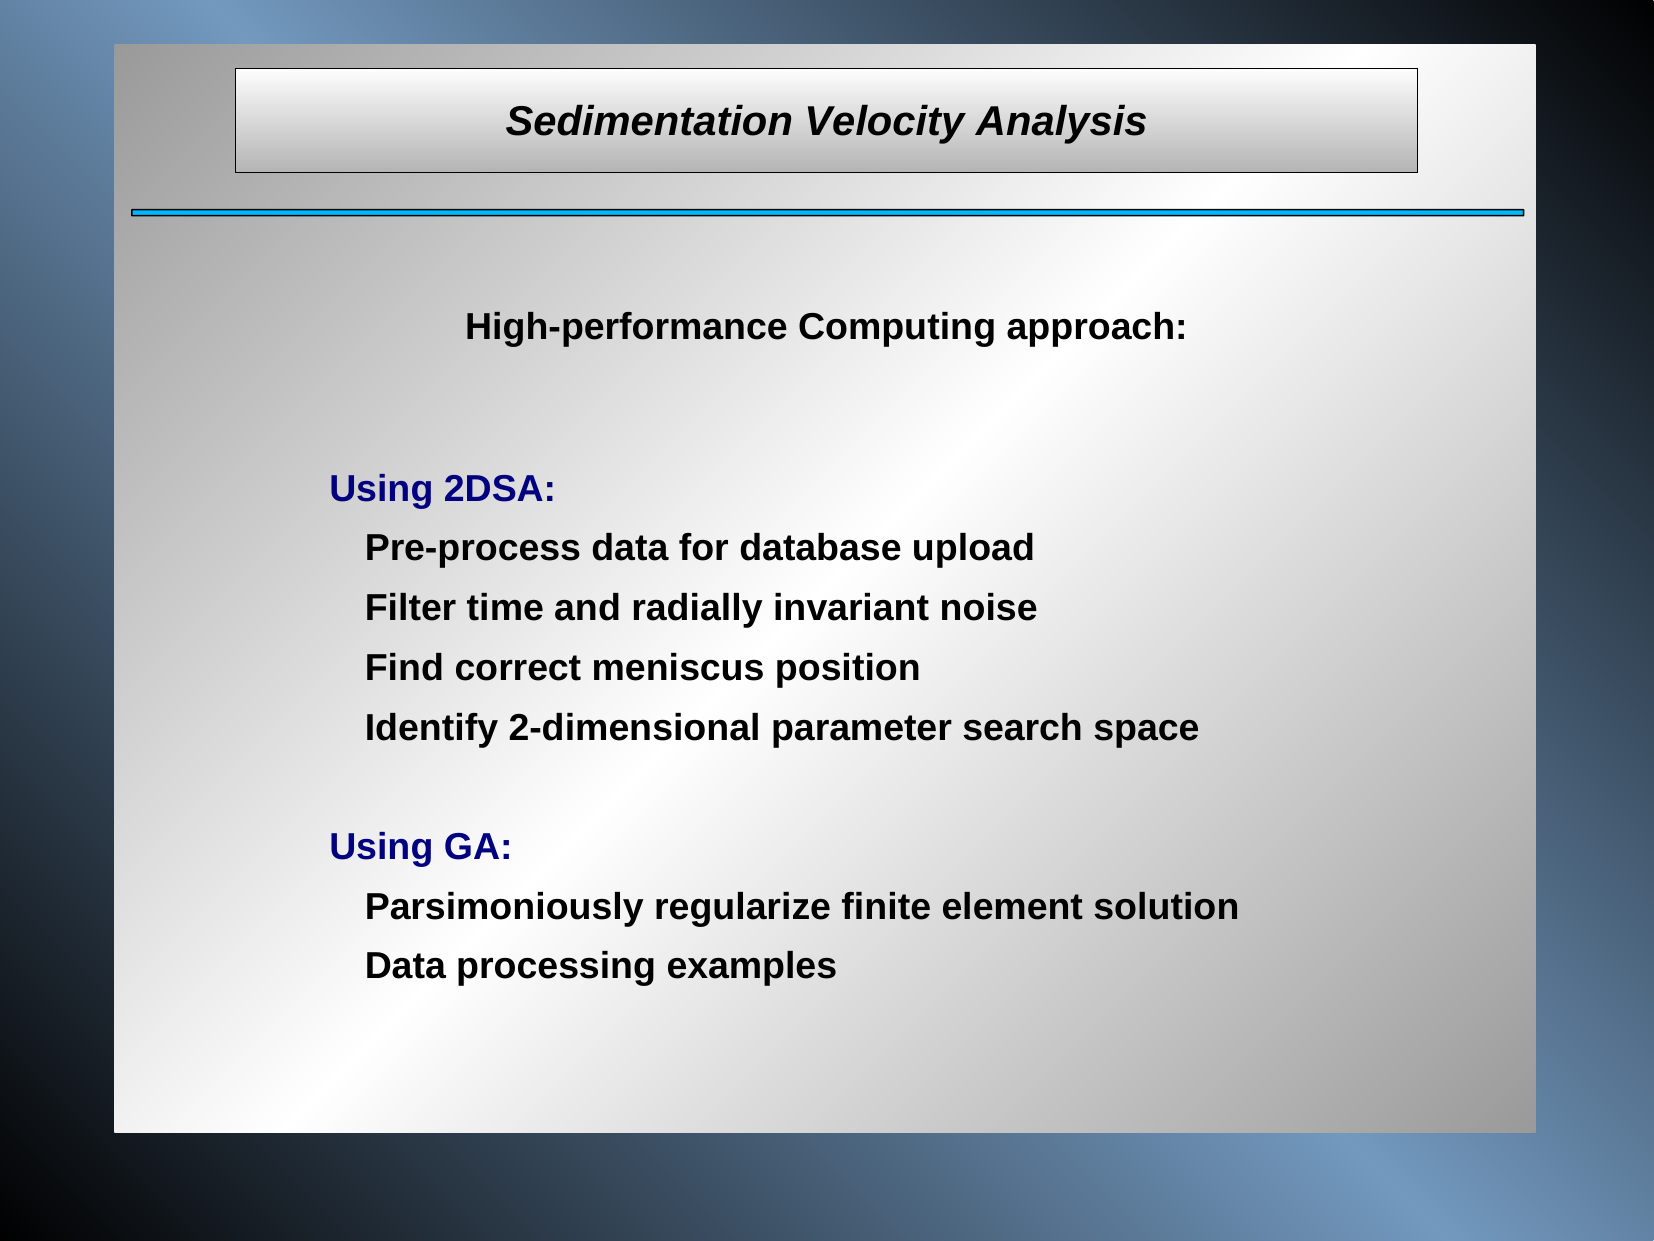

Sedimentation Velocity Analysis
High-performance Computing approach:
Using 2DSA:
Pre-process data for database upload
Filter time and radially invariant noise
Find correct meniscus position
Identify 2-dimensional parameter search space
Using GA:
Parsimoniously regularize finite element solution
Data processing examples